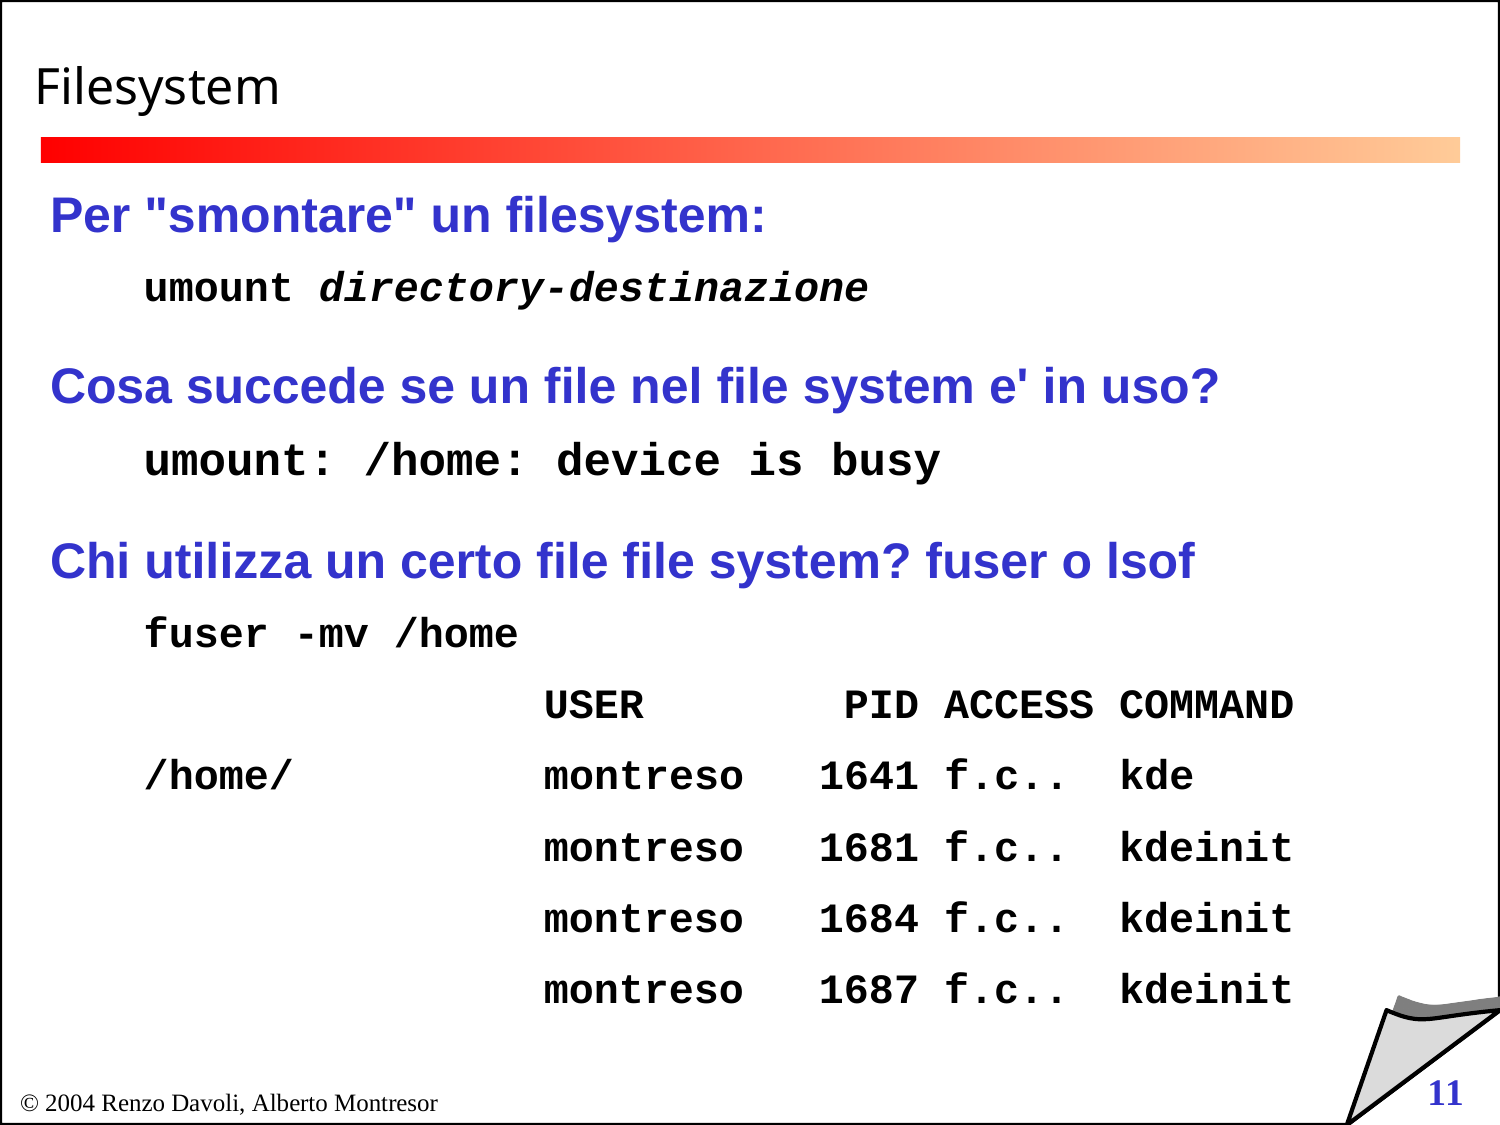

# Filesystem
Per "smontare" un filesystem:
umount directory-destinazione
Cosa succede se un file nel file system e' in uso?
umount: /home: device is busy
Chi utilizza un certo file file system? fuser o lsof
fuser -mv /home
 USER PID ACCESS COMMAND
/home/ montreso 1641 f.c.. kde
 montreso 1681 f.c.. kdeinit
 montreso 1684 f.c.. kdeinit
 montreso 1687 f.c.. kdeinit